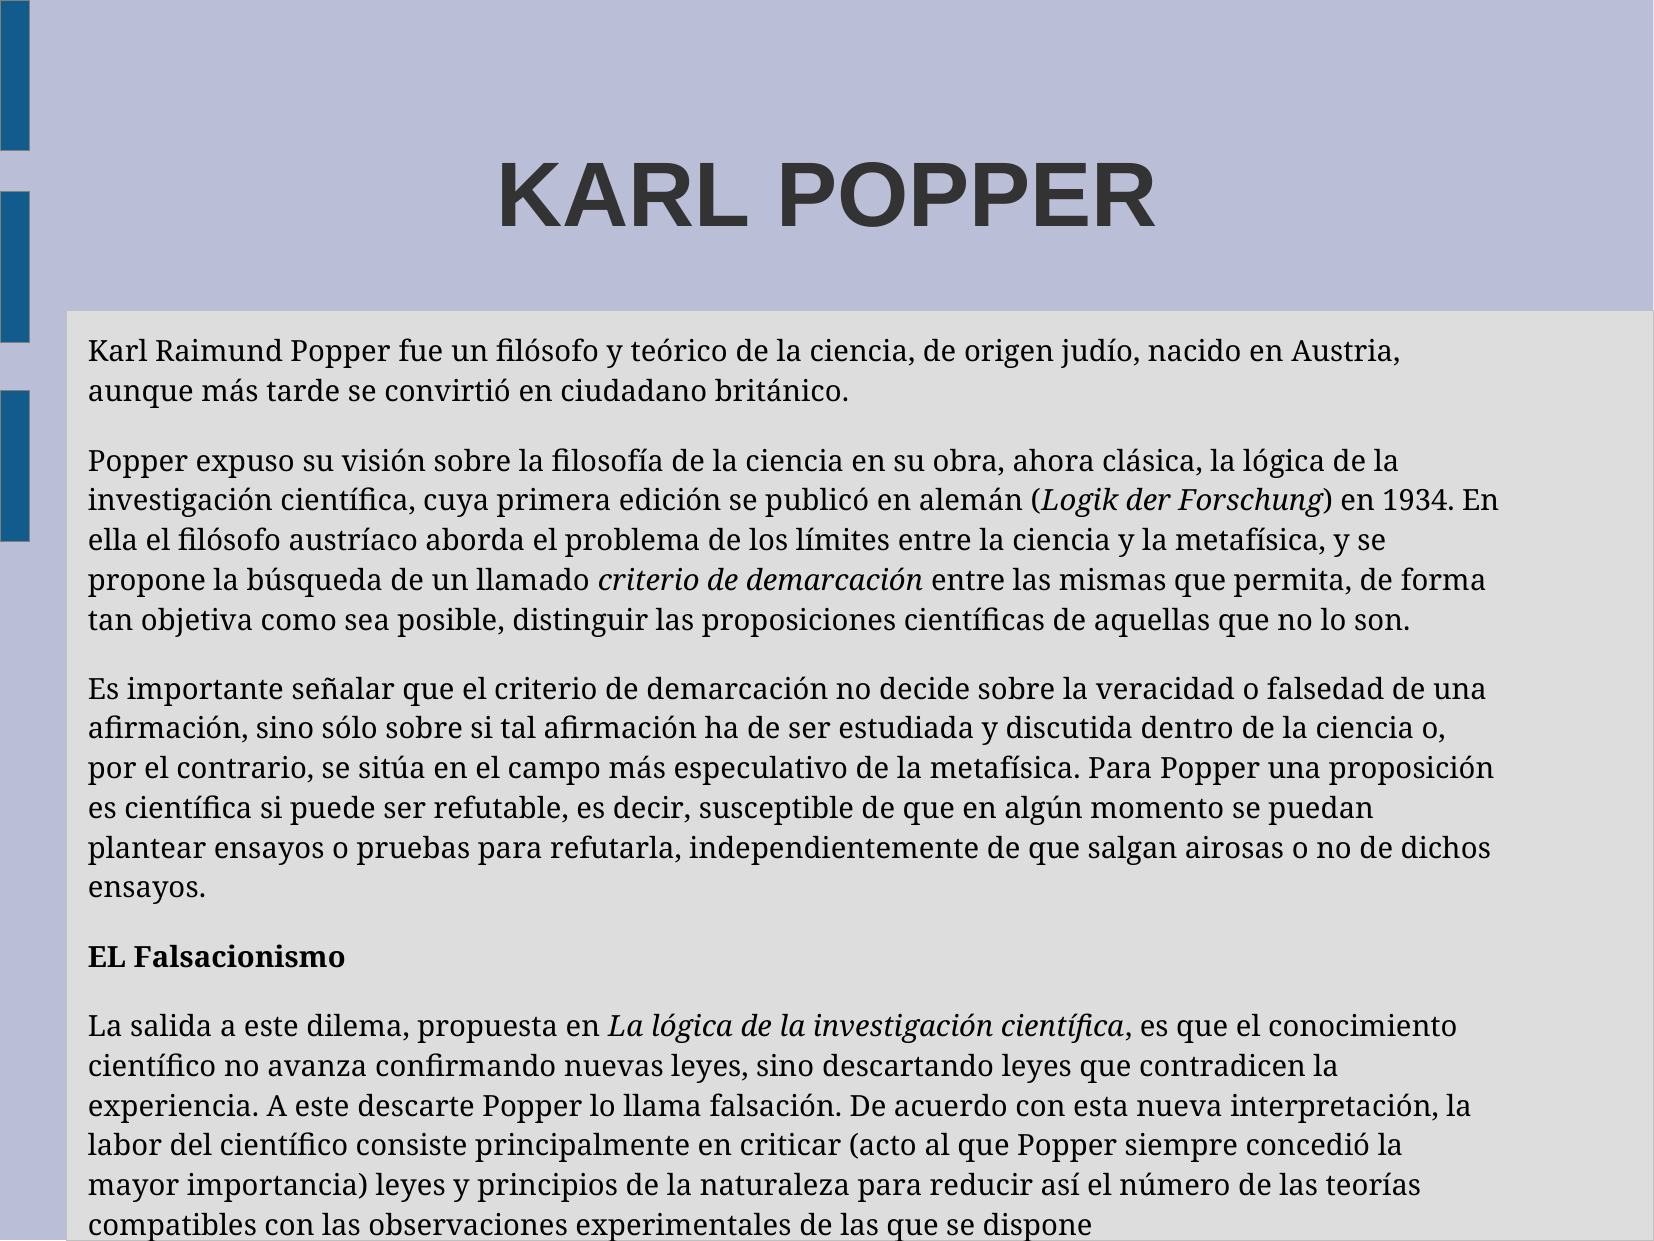

# KARL POPPER
Karl Raimund Popper fue un filósofo y teórico de la ciencia, de origen judío, nacido en Austria, aunque más tarde se convirtió en ciudadano británico.
Popper expuso su visión sobre la filosofía de la ciencia en su obra, ahora clásica, la lógica de la investigación científica, cuya primera edición se publicó en alemán (Logik der Forschung) en 1934. En ella el filósofo austríaco aborda el problema de los límites entre la ciencia y la metafísica, y se propone la búsqueda de un llamado criterio de demarcación entre las mismas que permita, de forma tan objetiva como sea posible, distinguir las proposiciones científicas de aquellas que no lo son.
Es importante señalar que el criterio de demarcación no decide sobre la veracidad o falsedad de una afirmación, sino sólo sobre si tal afirmación ha de ser estudiada y discutida dentro de la ciencia o, por el contrario, se sitúa en el campo más especulativo de la metafísica. Para Popper una proposición es científica si puede ser refutable, es decir, susceptible de que en algún momento se puedan plantear ensayos o pruebas para refutarla, independientemente de que salgan airosas o no de dichos ensayos.
EL Falsacionismo
La salida a este dilema, propuesta en La lógica de la investigación científica, es que el conocimiento científico no avanza confirmando nuevas leyes, sino descartando leyes que contradicen la experiencia. A este descarte Popper lo llama falsación. De acuerdo con esta nueva interpretación, la labor del científico consiste principalmente en criticar (acto al que Popper siempre concedió la mayor importancia) leyes y principios de la naturaleza para reducir así el número de las teorías compatibles con las observaciones experimentales de las que se dispone